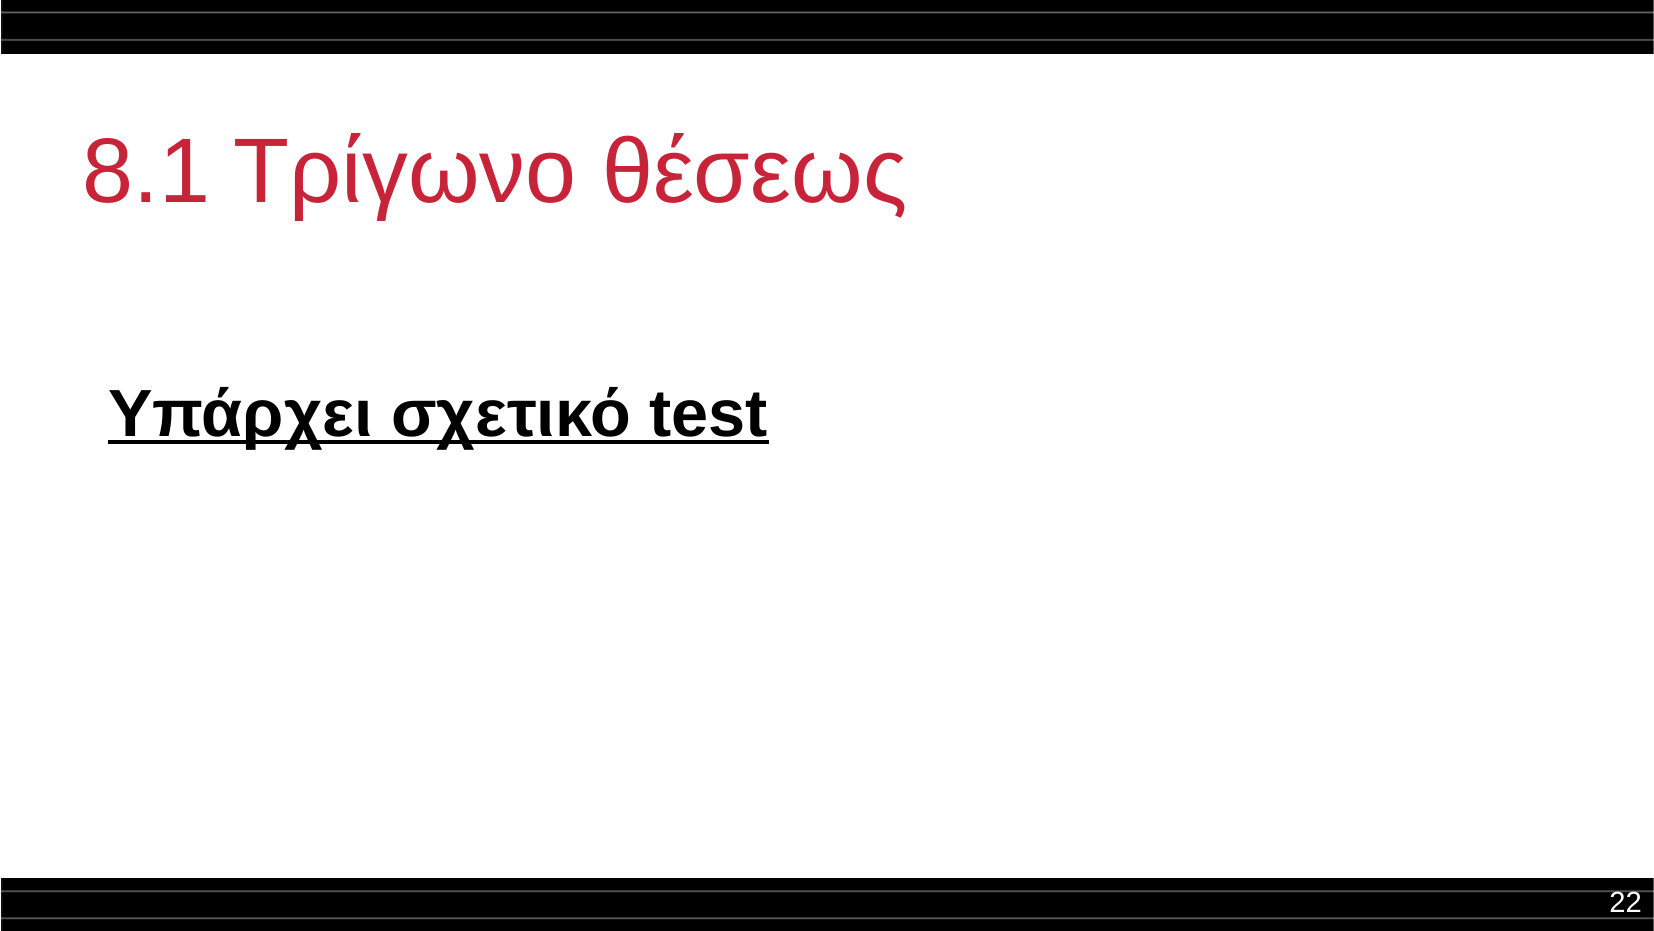

# 8.1 Τρίγωνο θέσεως
Υπάρχει σχετικό test